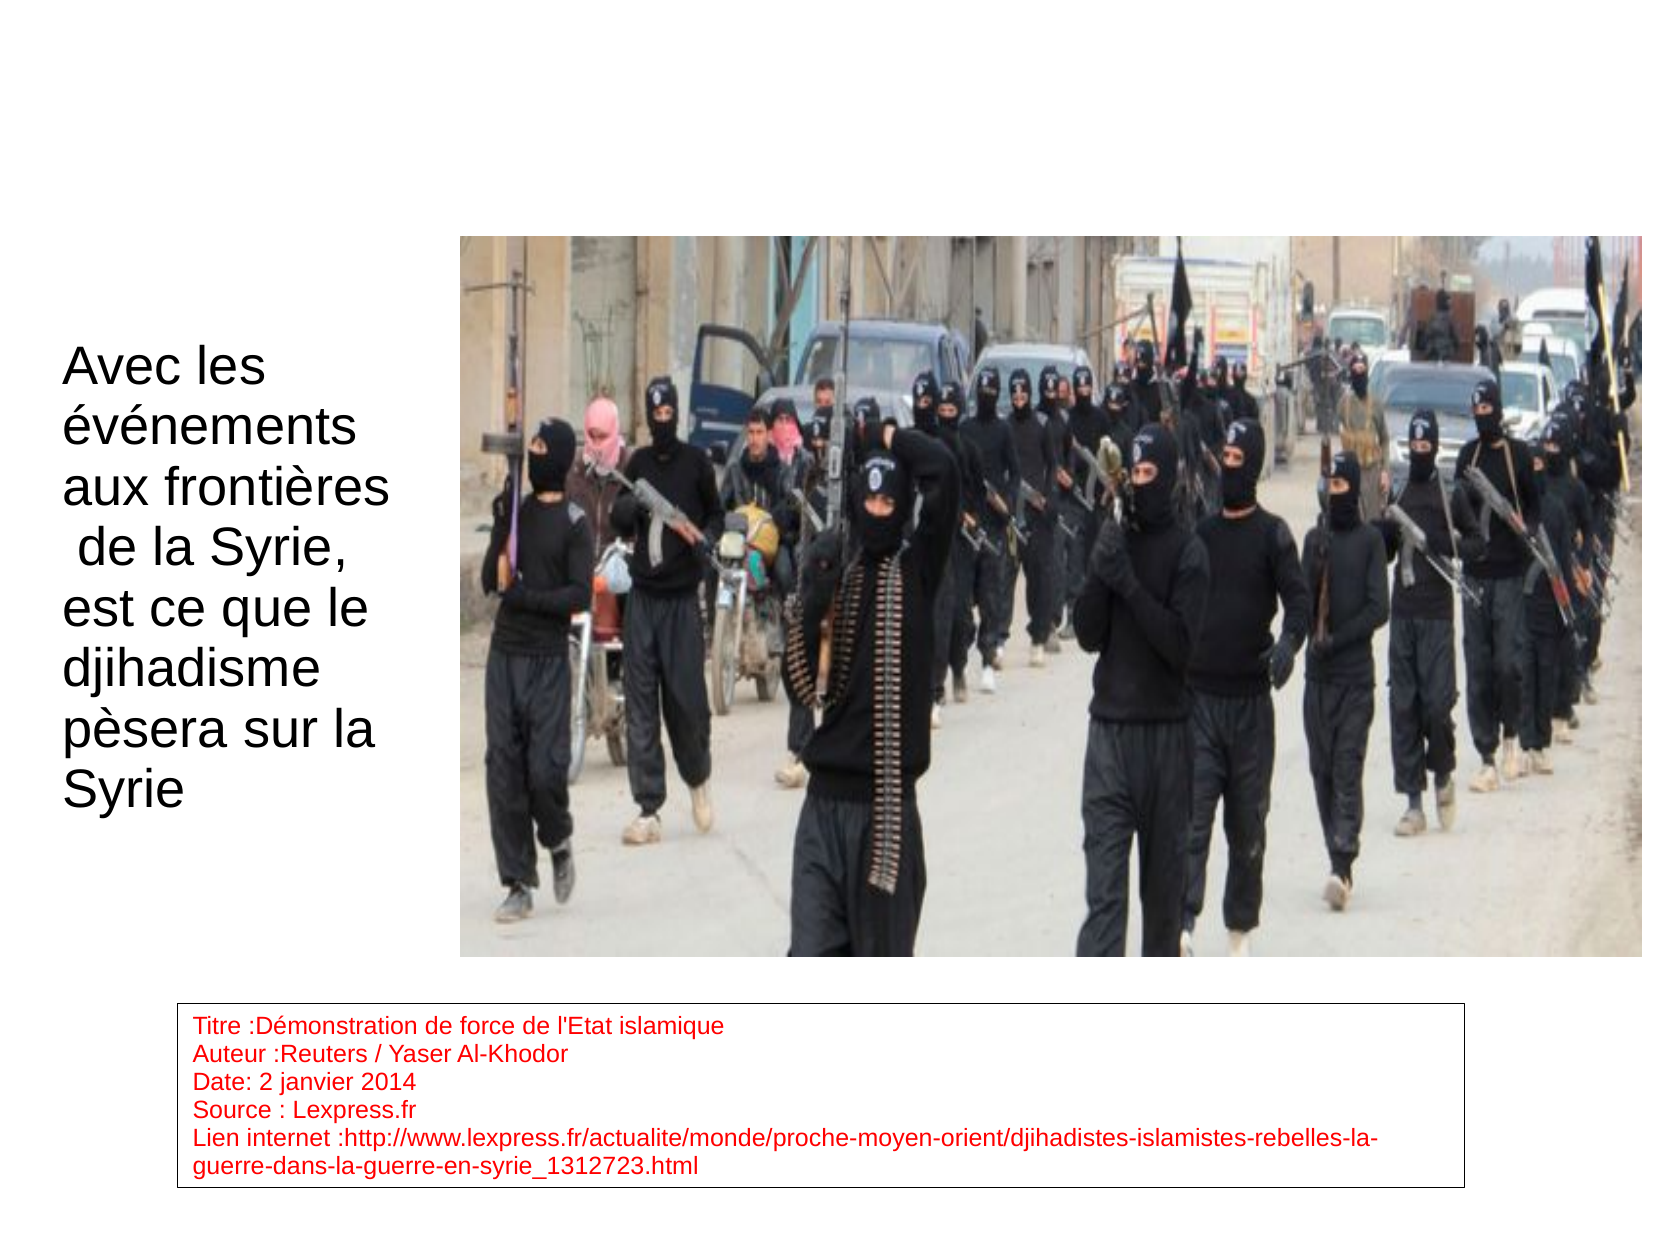

Avec les événements aux frontières de la Syrie, est ce que le djihadisme pèsera sur la Syrie
Titre :Démonstration de force de l'Etat islamique
Auteur :Reuters / Yaser Al-Khodor
Date: 2 janvier 2014
Source : Lexpress.fr
Lien internet :http://www.lexpress.fr/actualite/monde/proche-moyen-orient/djihadistes-islamistes-rebelles-la-guerre-dans-la-guerre-en-syrie_1312723.html